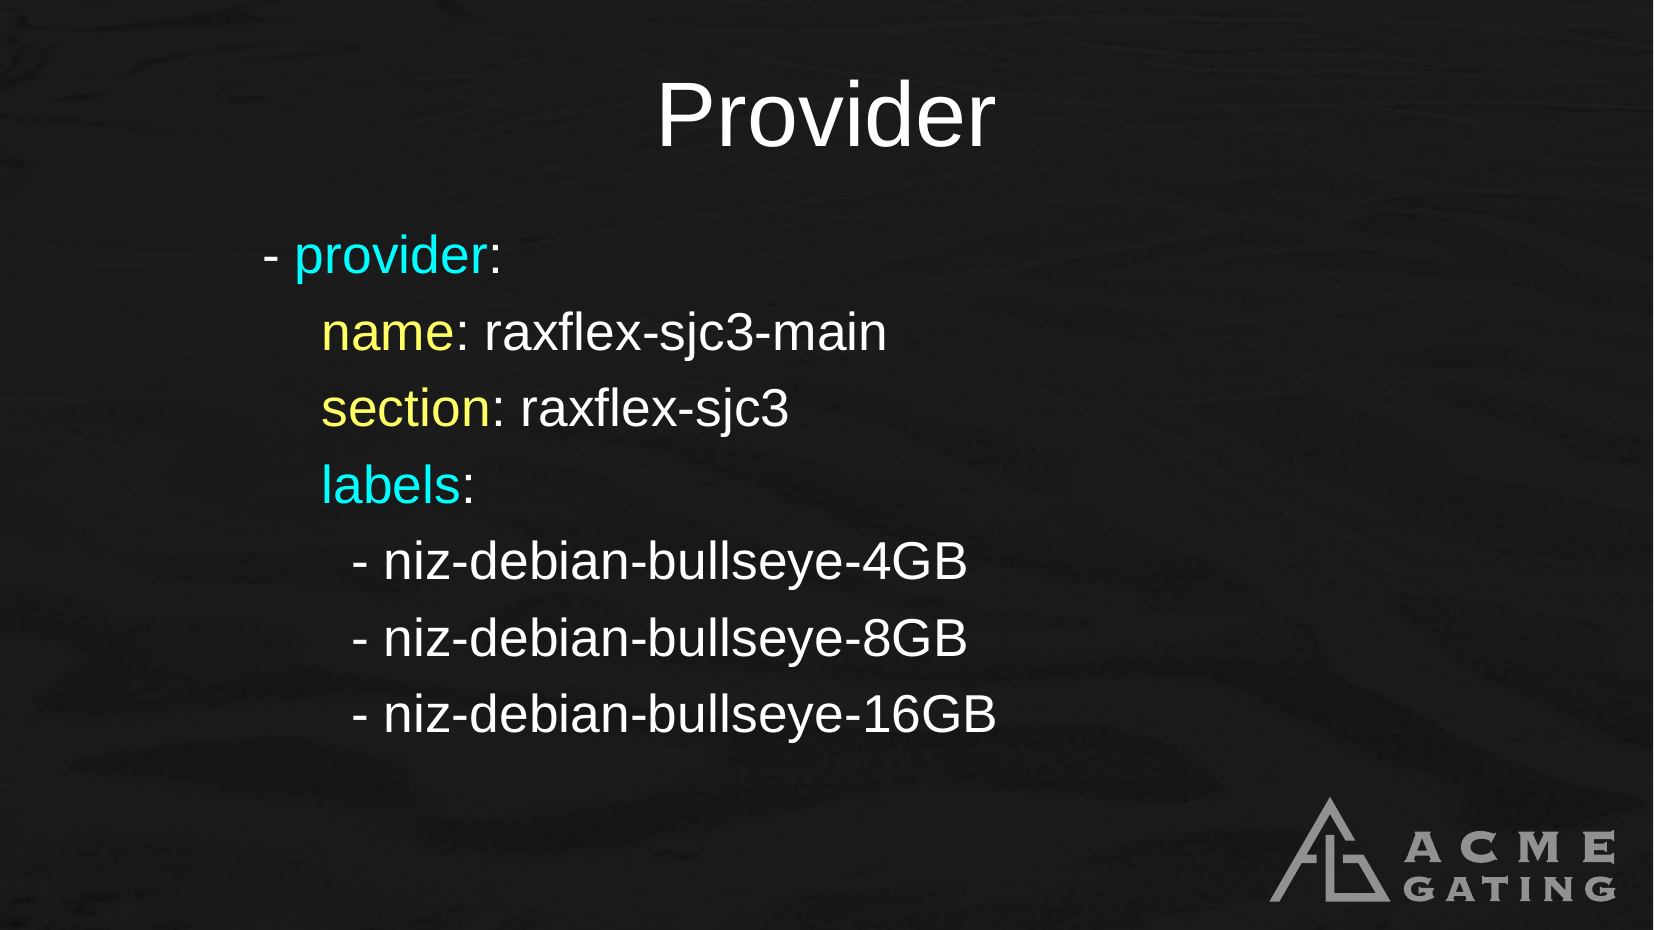

# Provider
- provider:
 name: raxflex-sjc3-main
 section: raxflex-sjc3
 labels:
 - niz-debian-bullseye-4GB
 - niz-debian-bullseye-8GB
 - niz-debian-bullseye-16GB